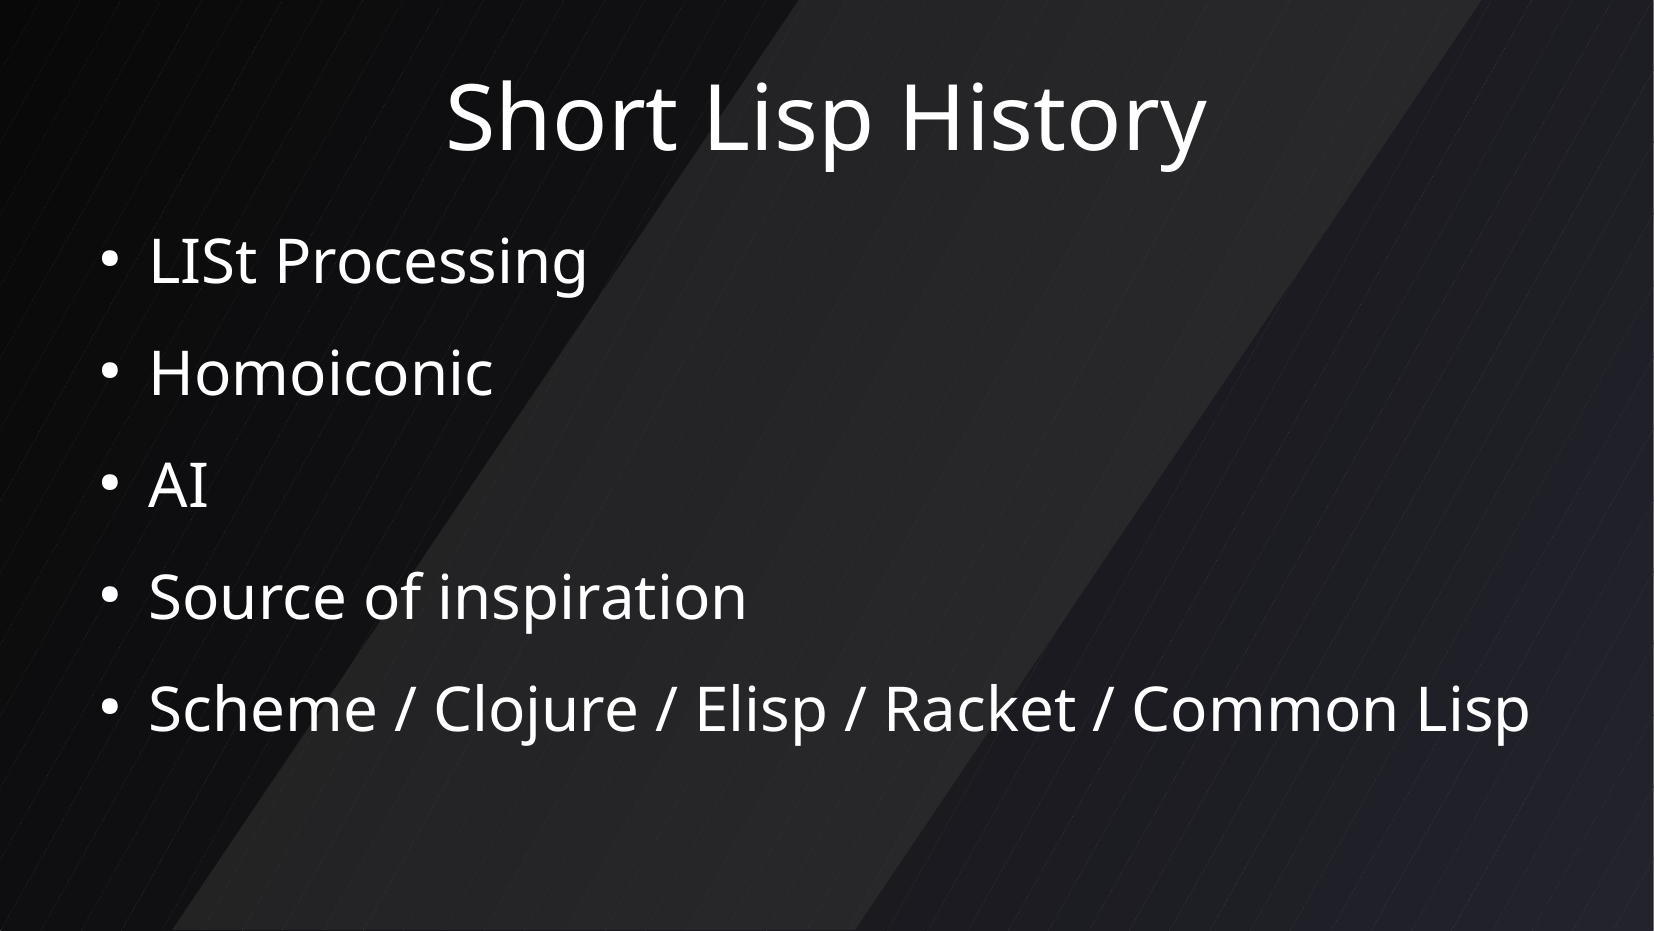

# Short Lisp History
LISt Processing
Homoiconic
AI
Source of inspiration
Scheme / Clojure / Elisp / Racket / Common Lisp